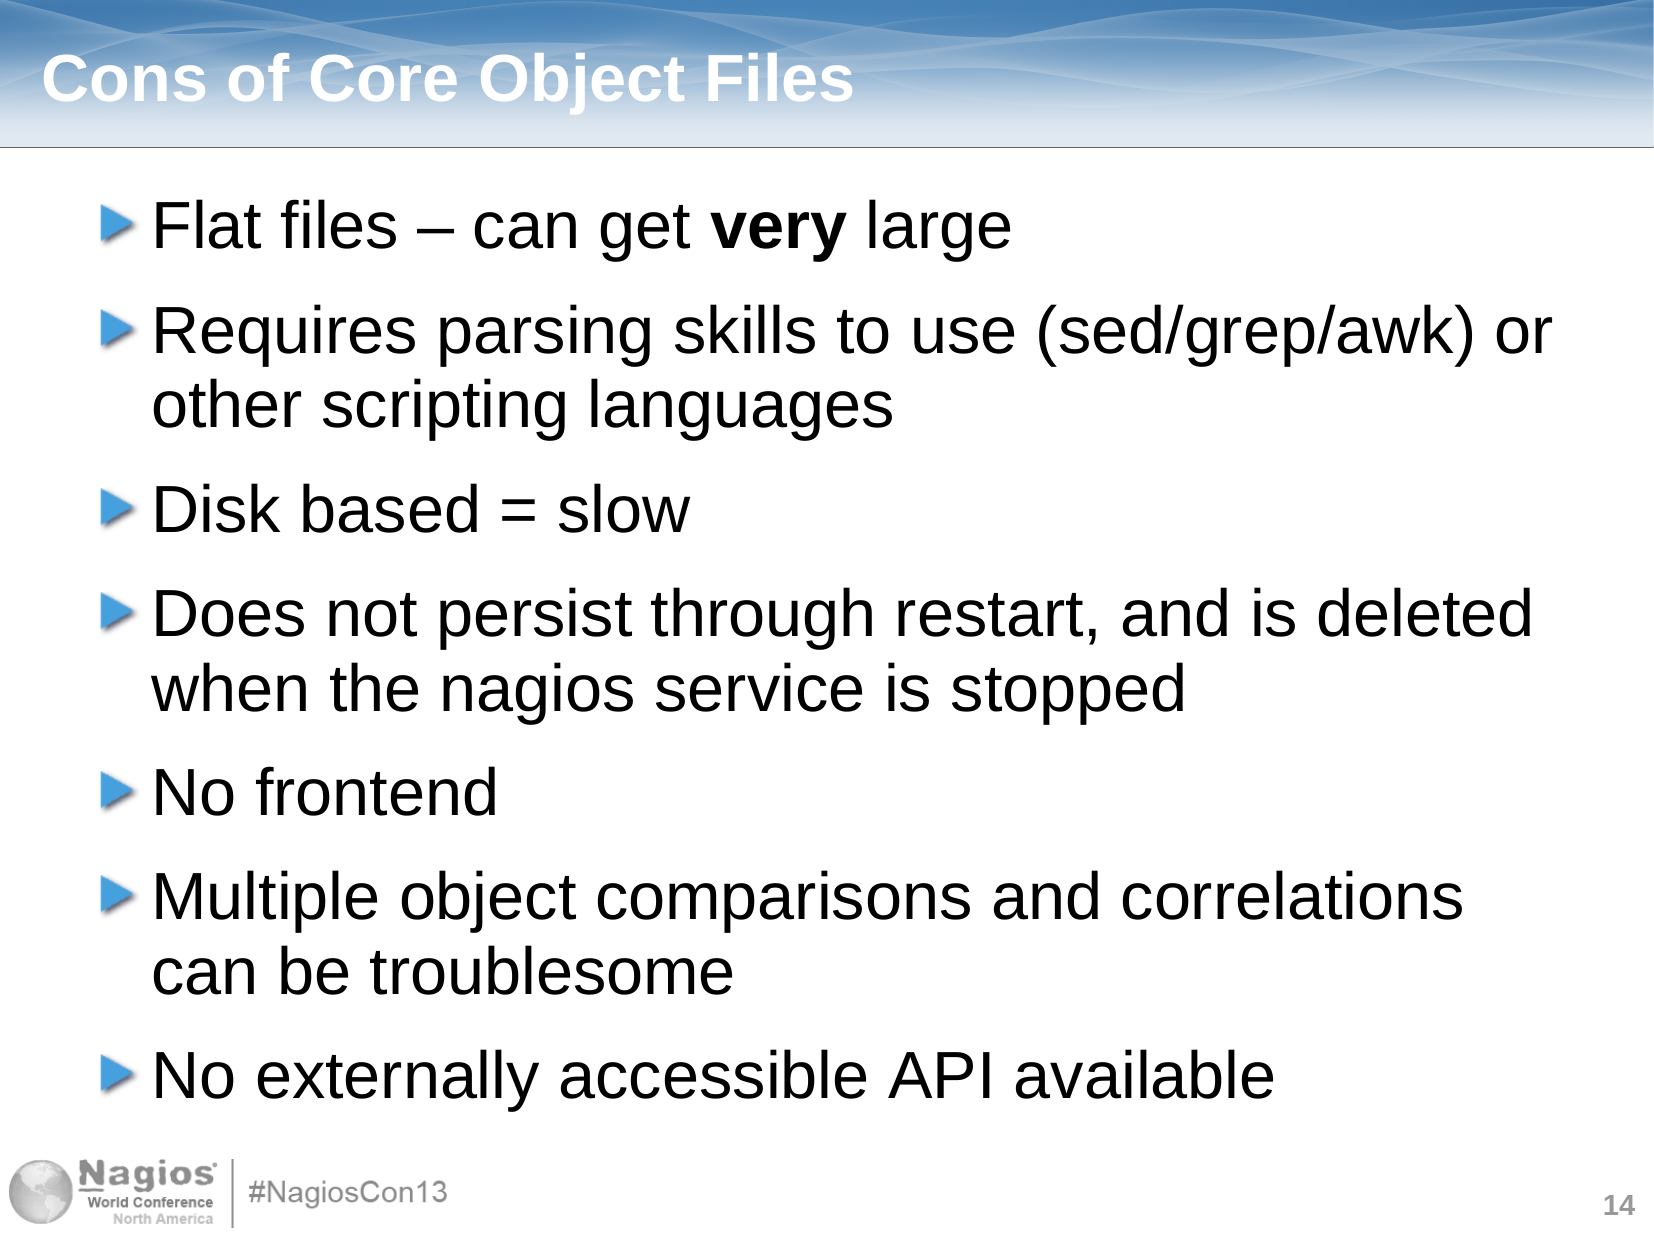

# Cons of Core Object Files
Flat files – can get very large
Requires parsing skills to use (sed/grep/awk) or other scripting languages
Disk based = slow
Does not persist through restart, and is deleted when the nagios service is stopped
No frontend
Multiple object comparisons and correlations can be troublesome
No externally accessible API available
14